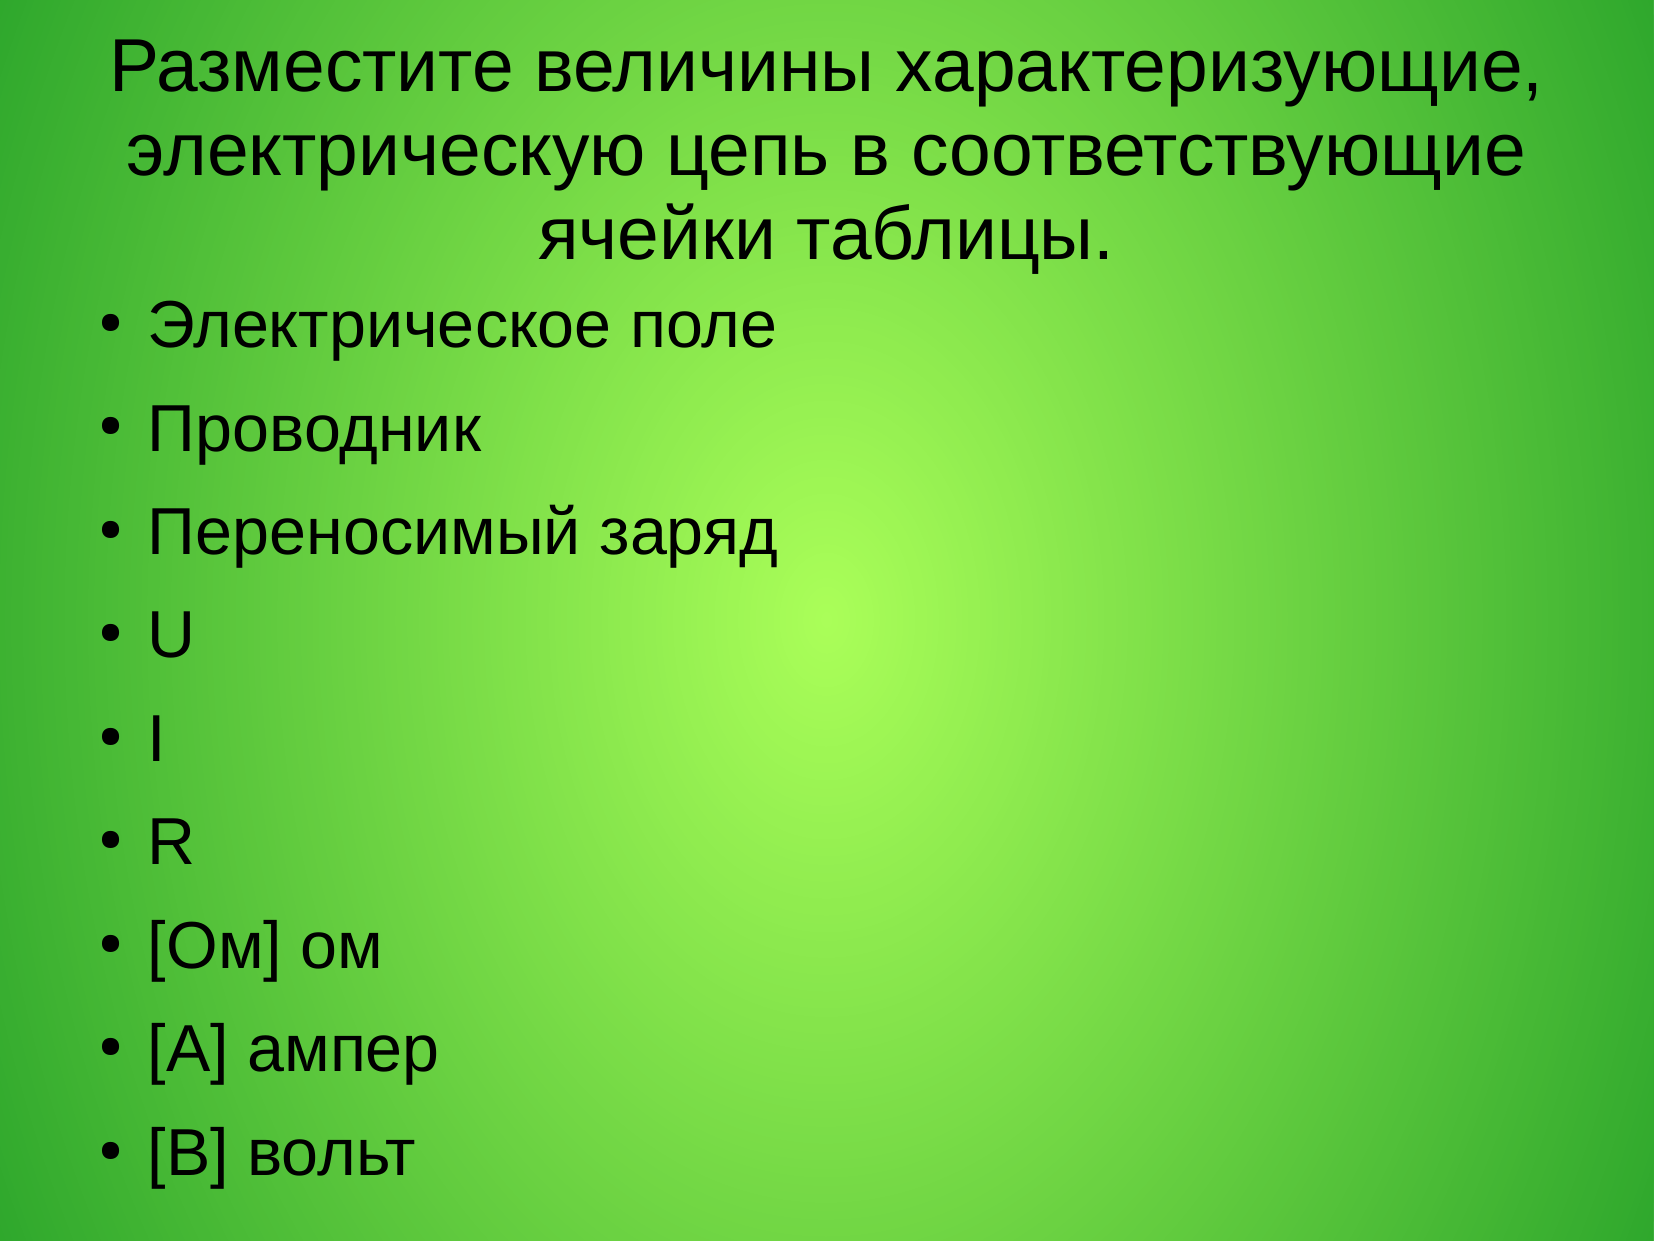

# Разместите величины характеризующие, электрическую цепь в соответствующие ячейки таблицы.
Электрическое поле
Проводник
Переносимый заряд
U
I
R
[Ом] ом
[A] ампер
[В] вольт